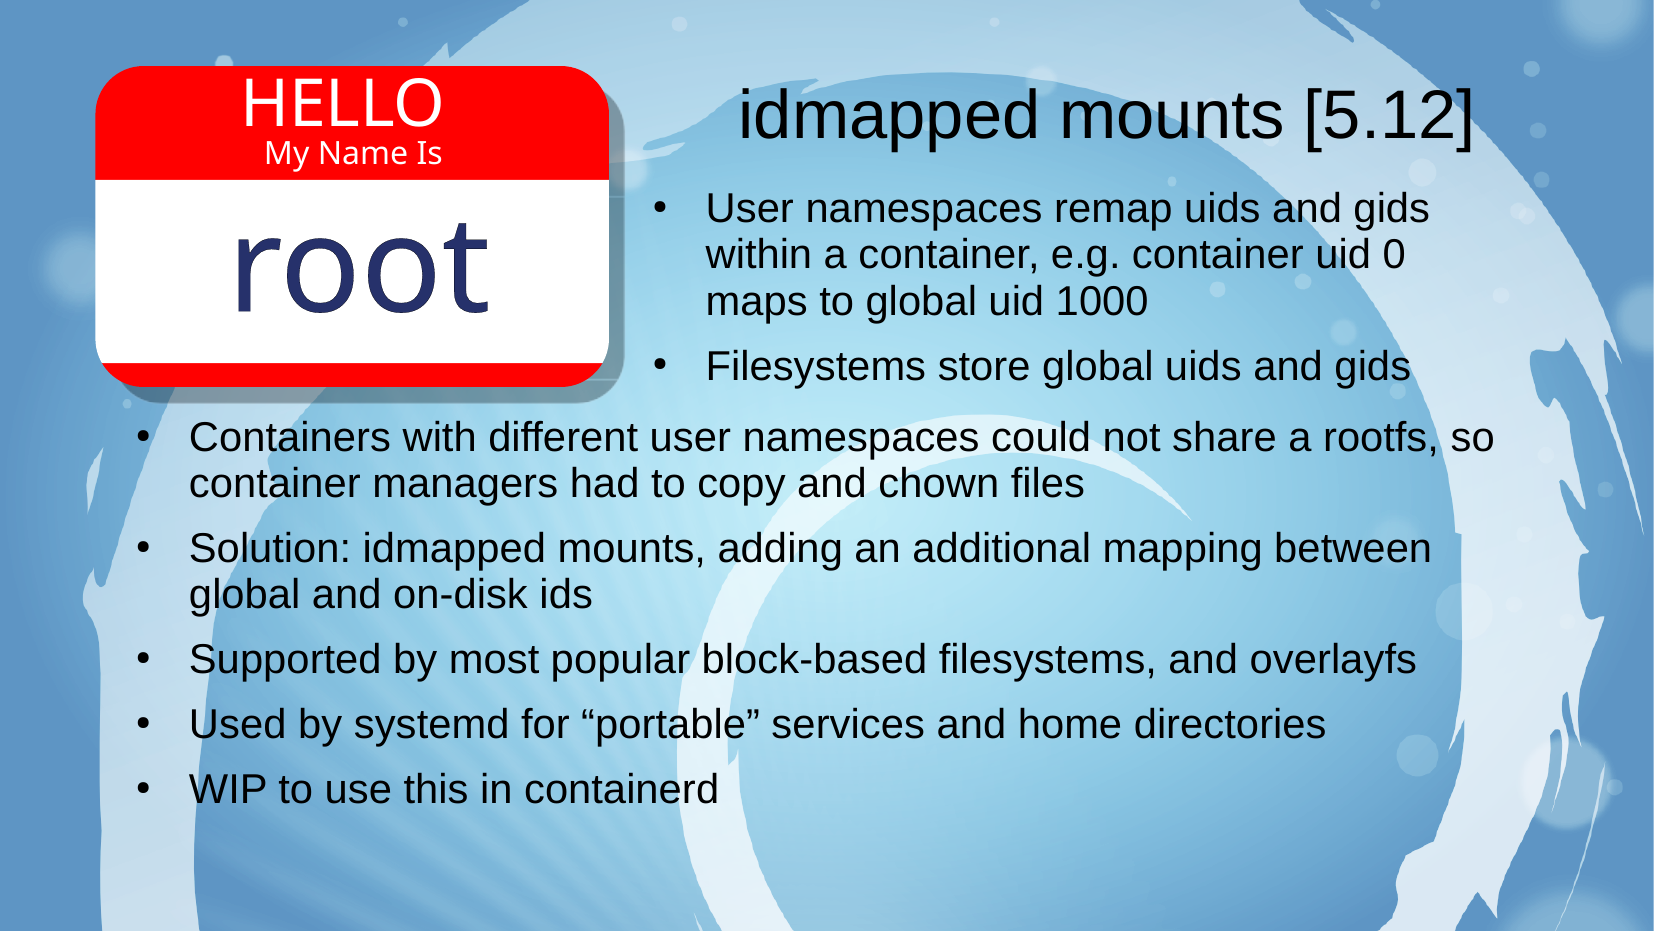

# idmapped mounts [5.12]
User namespaces remap uids and gids within a container, e.g. container uid 0 maps to global uid 1000
Filesystems store global uids and gids
Containers with different user namespaces could not share a rootfs, so container managers had to copy and chown files
Solution: idmapped mounts, adding an additional mapping between global and on-disk ids
Supported by most popular block-based filesystems, and overlayfs
Used by systemd for “portable” services and home directories
WIP to use this in containerd